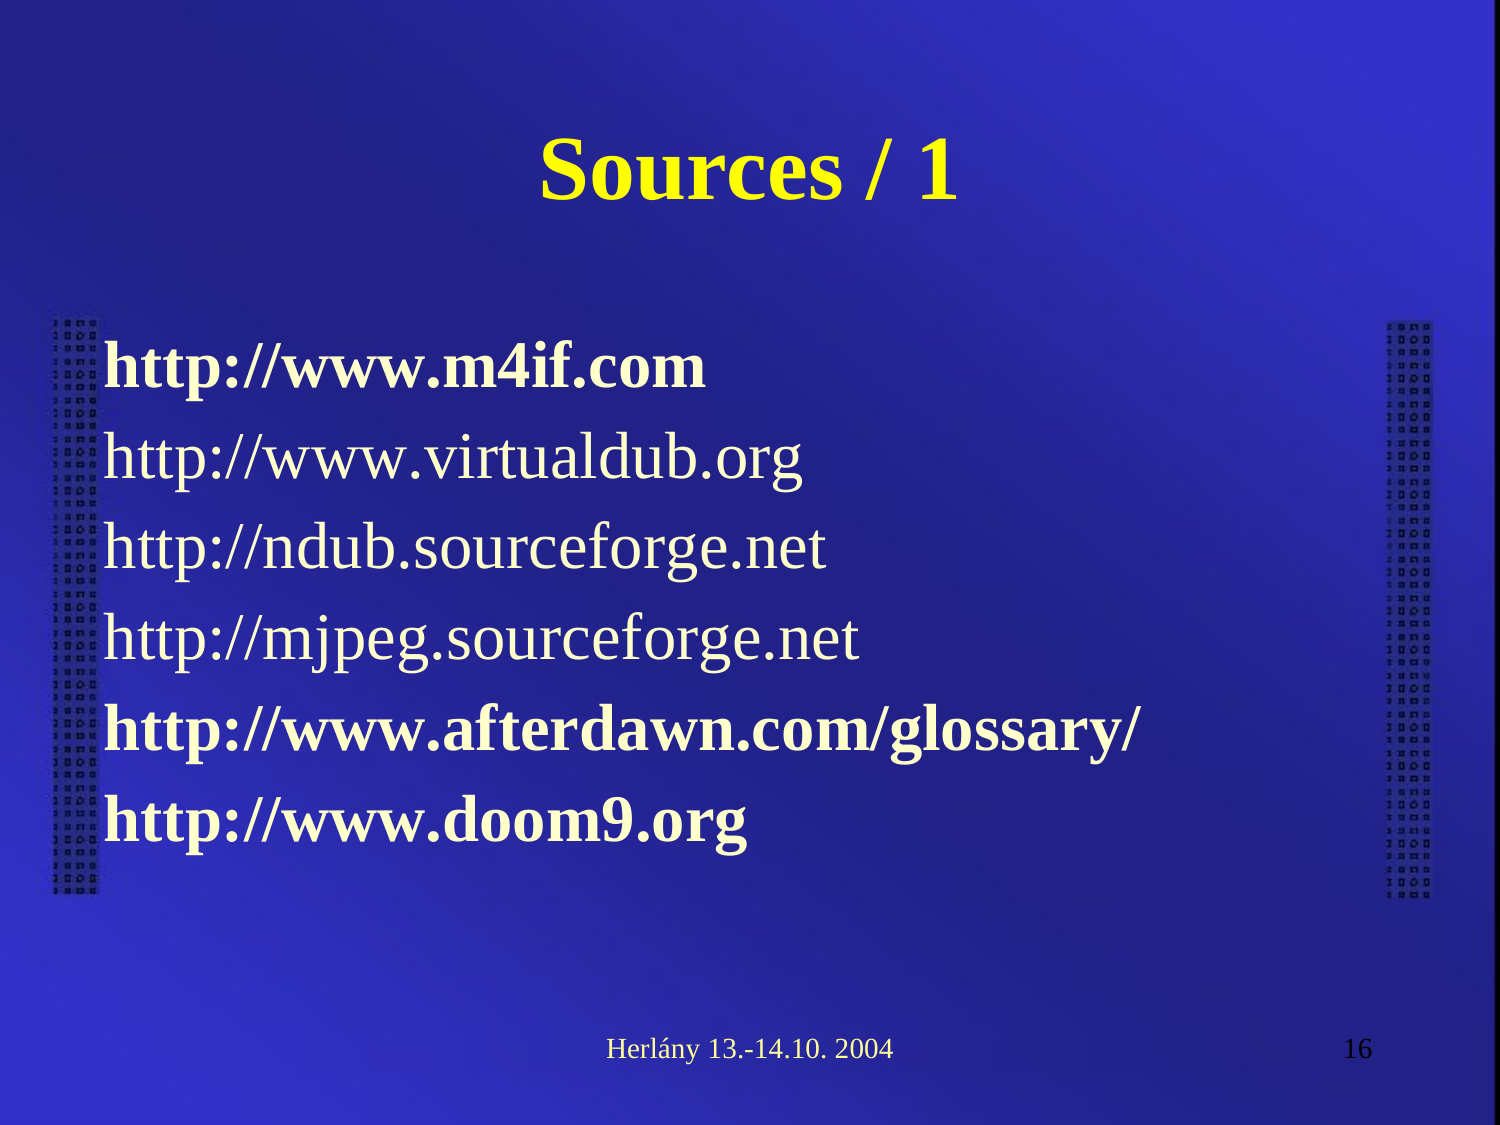

# Sources / 1
http://www.m4if.com
http://www.virtualdub.org
http://ndub.sourceforge.net
http://mjpeg.sourceforge.net
http://www.afterdawn.com/glossary/
http://www.doom9.org
Herlány 13.-14.10. 2004